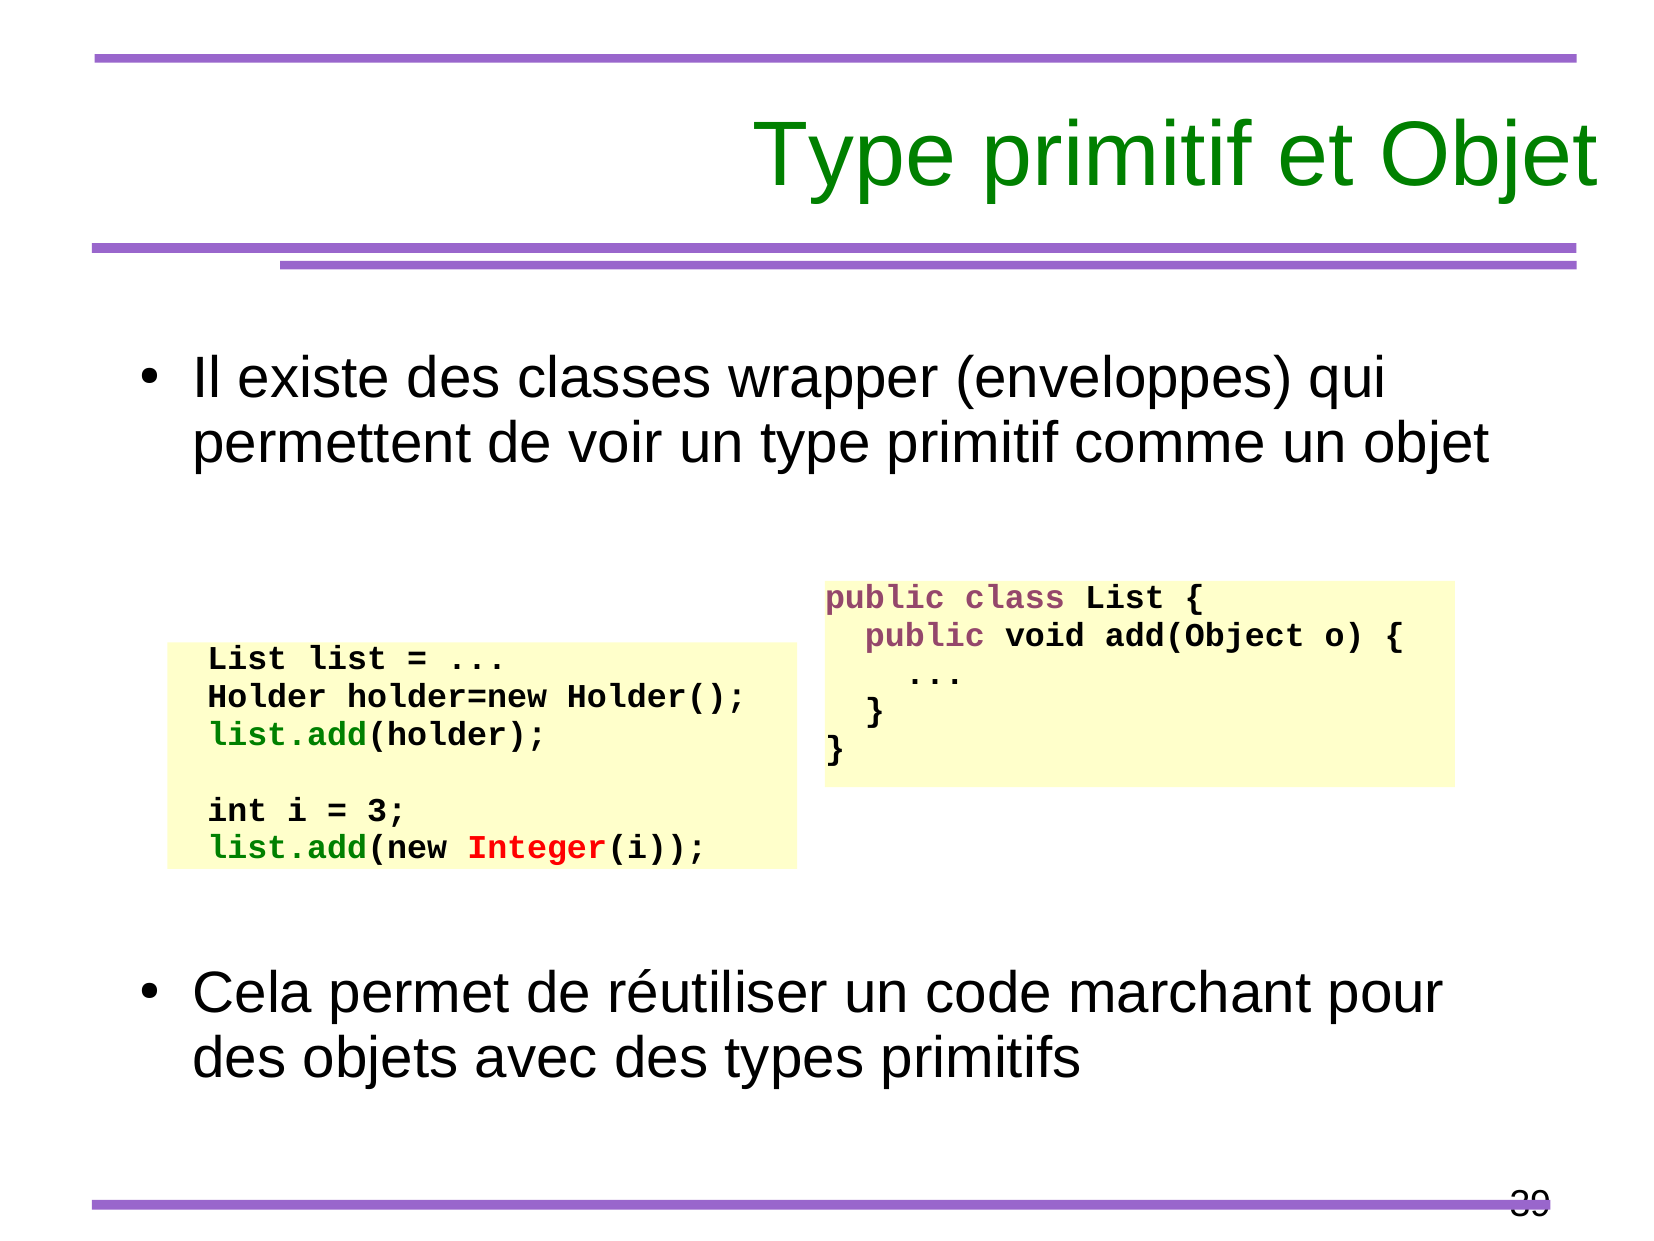

# Type primitif et Objet
Il existe des classes wrapper (enveloppes) qui permettent de voir un type primitif comme un objet
Cela permet de réutiliser un code marchant pour des objets avec des types primitifs
public class List {
 public void add(Object o) {
 ...
 }
}
 List list = ...
 Holder holder=new Holder();
 list.add(holder);
 int i = 3;
 list.add(new Integer(i));